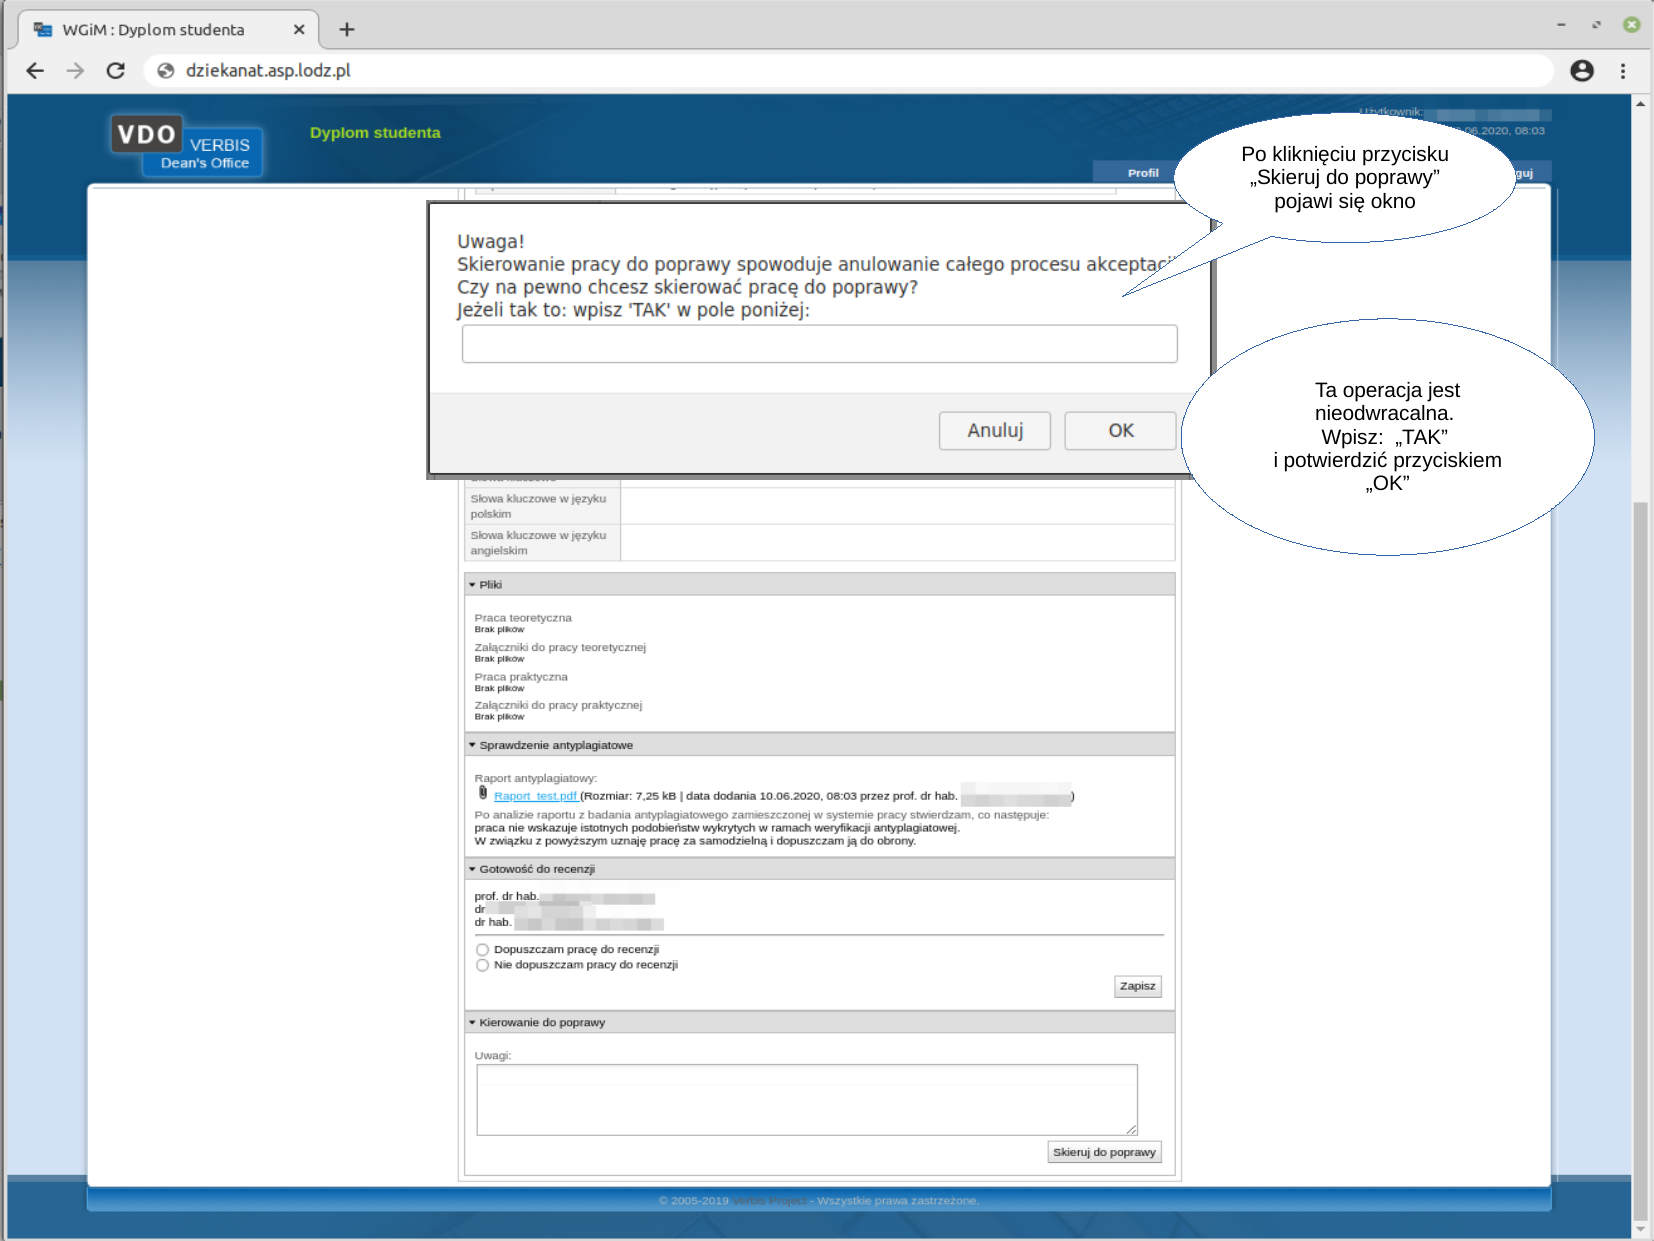

Po kliknięciu przycisku „Skieruj do poprawy” pojawi się okno
Ta operacja jest nieodwracalna.
Wpisz: „TAK”
i potwierdzić przyciskiem „OK”